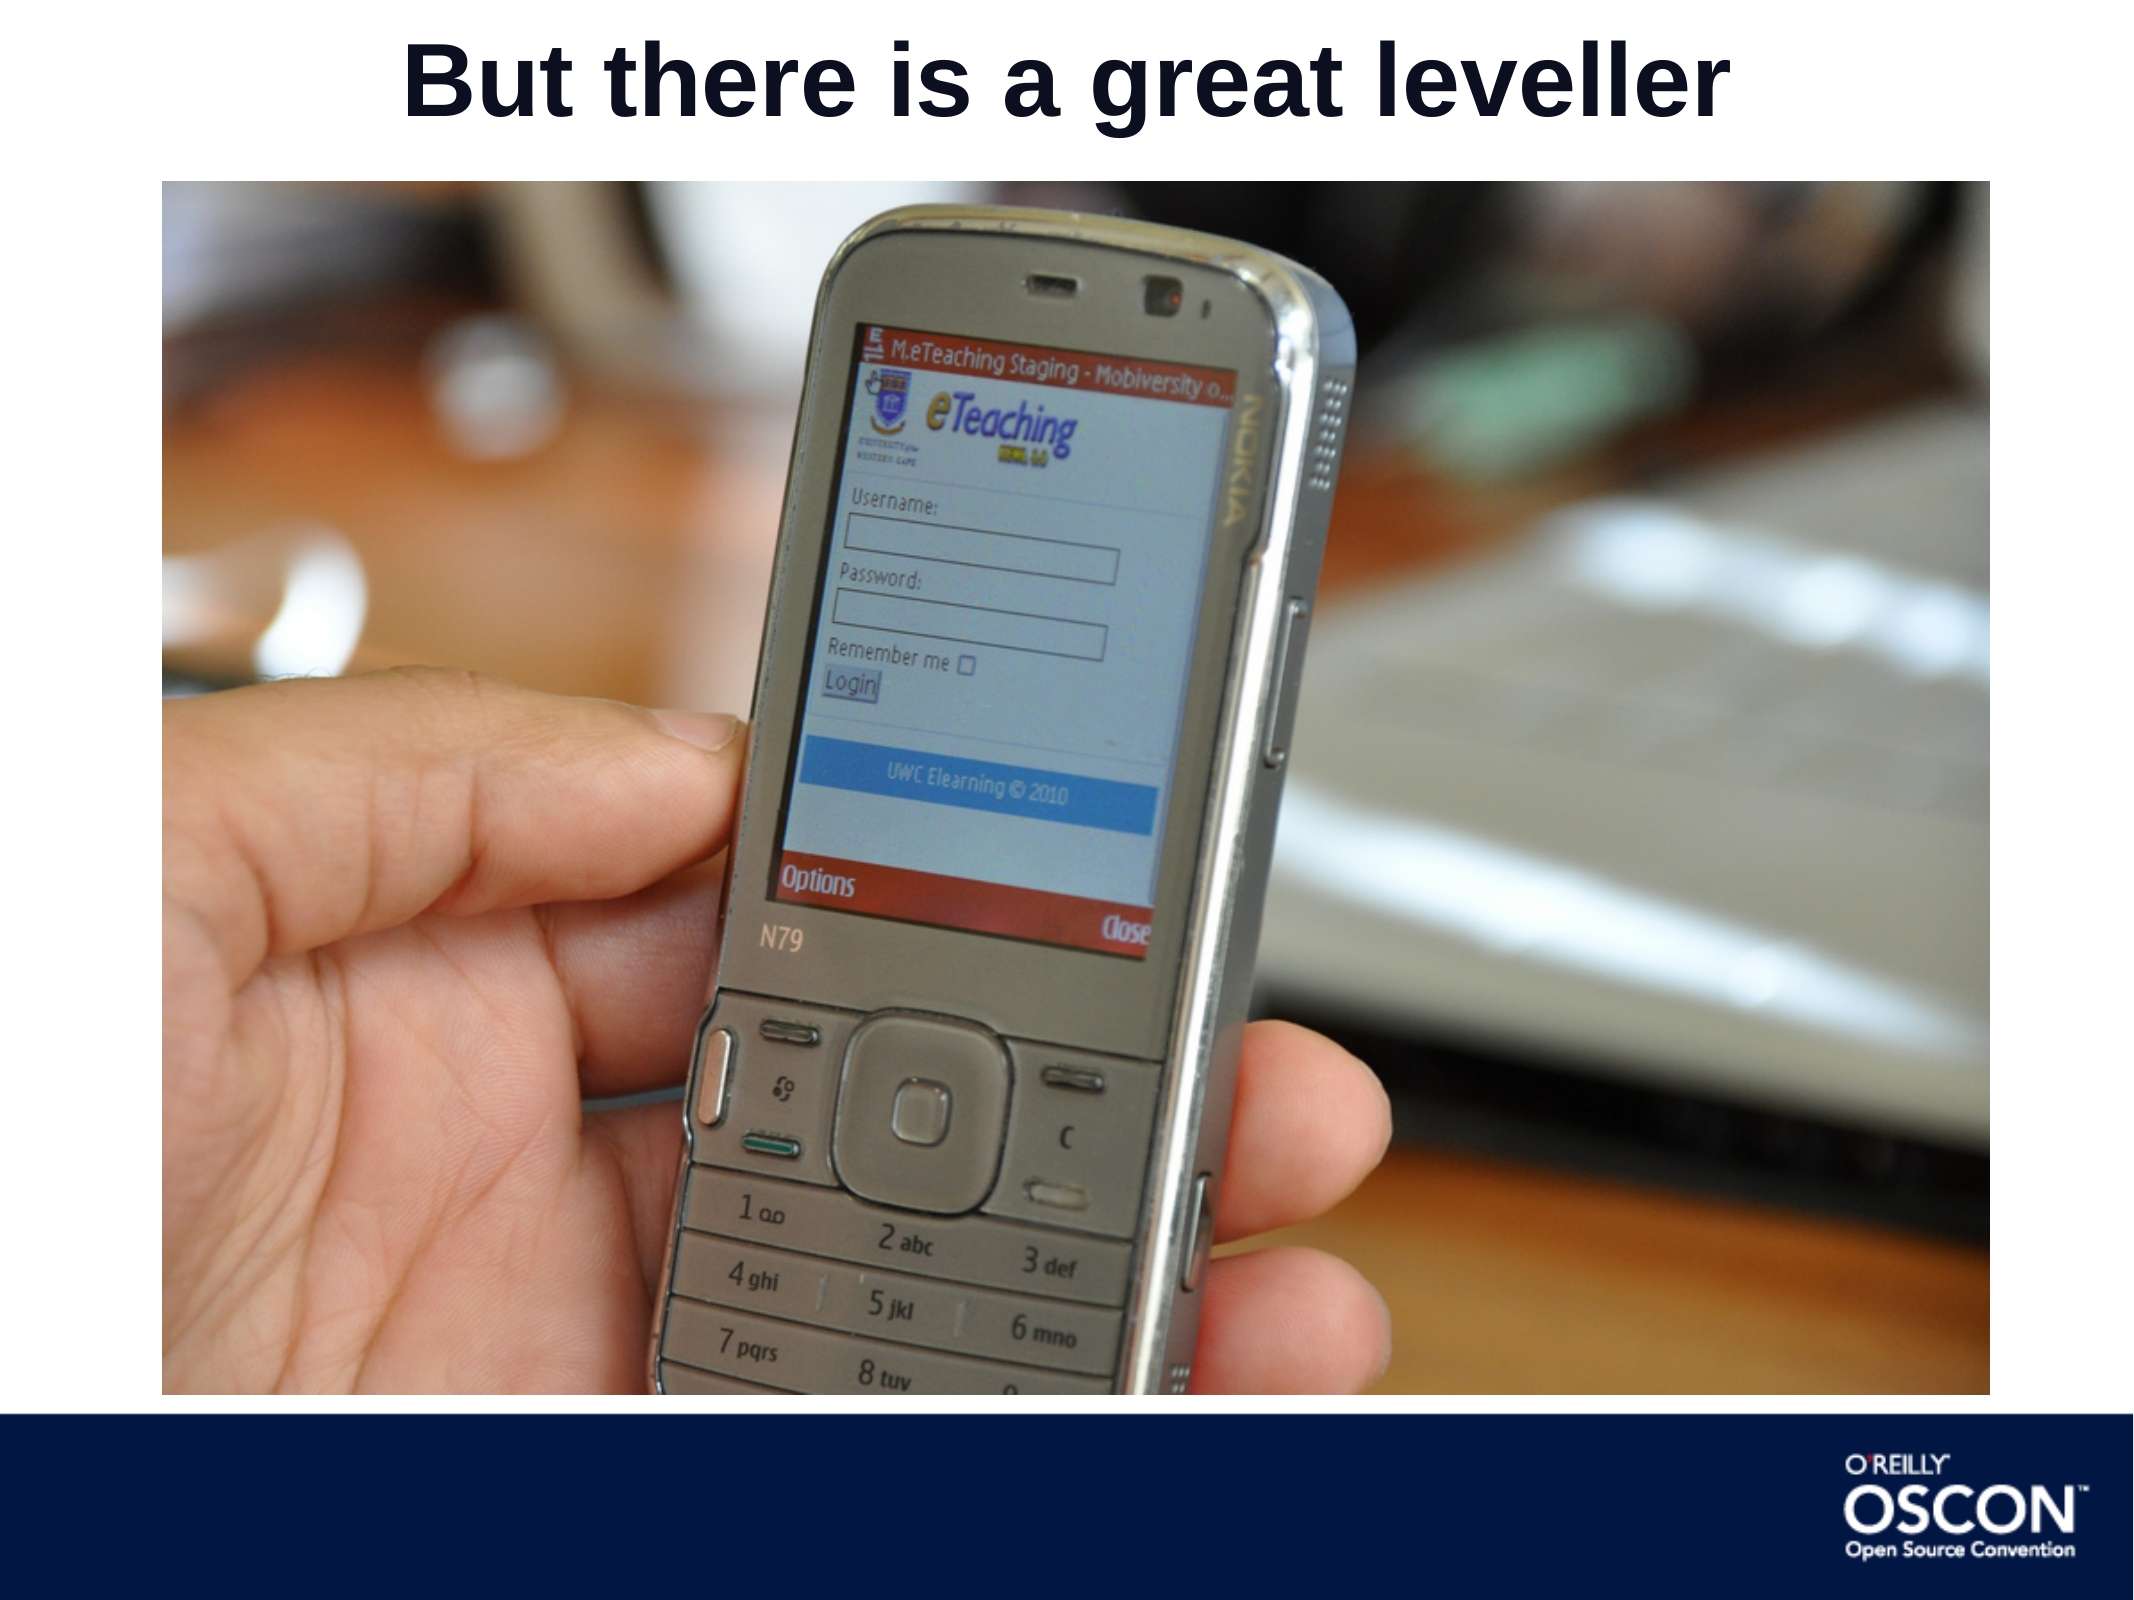

# But there is a great leveller